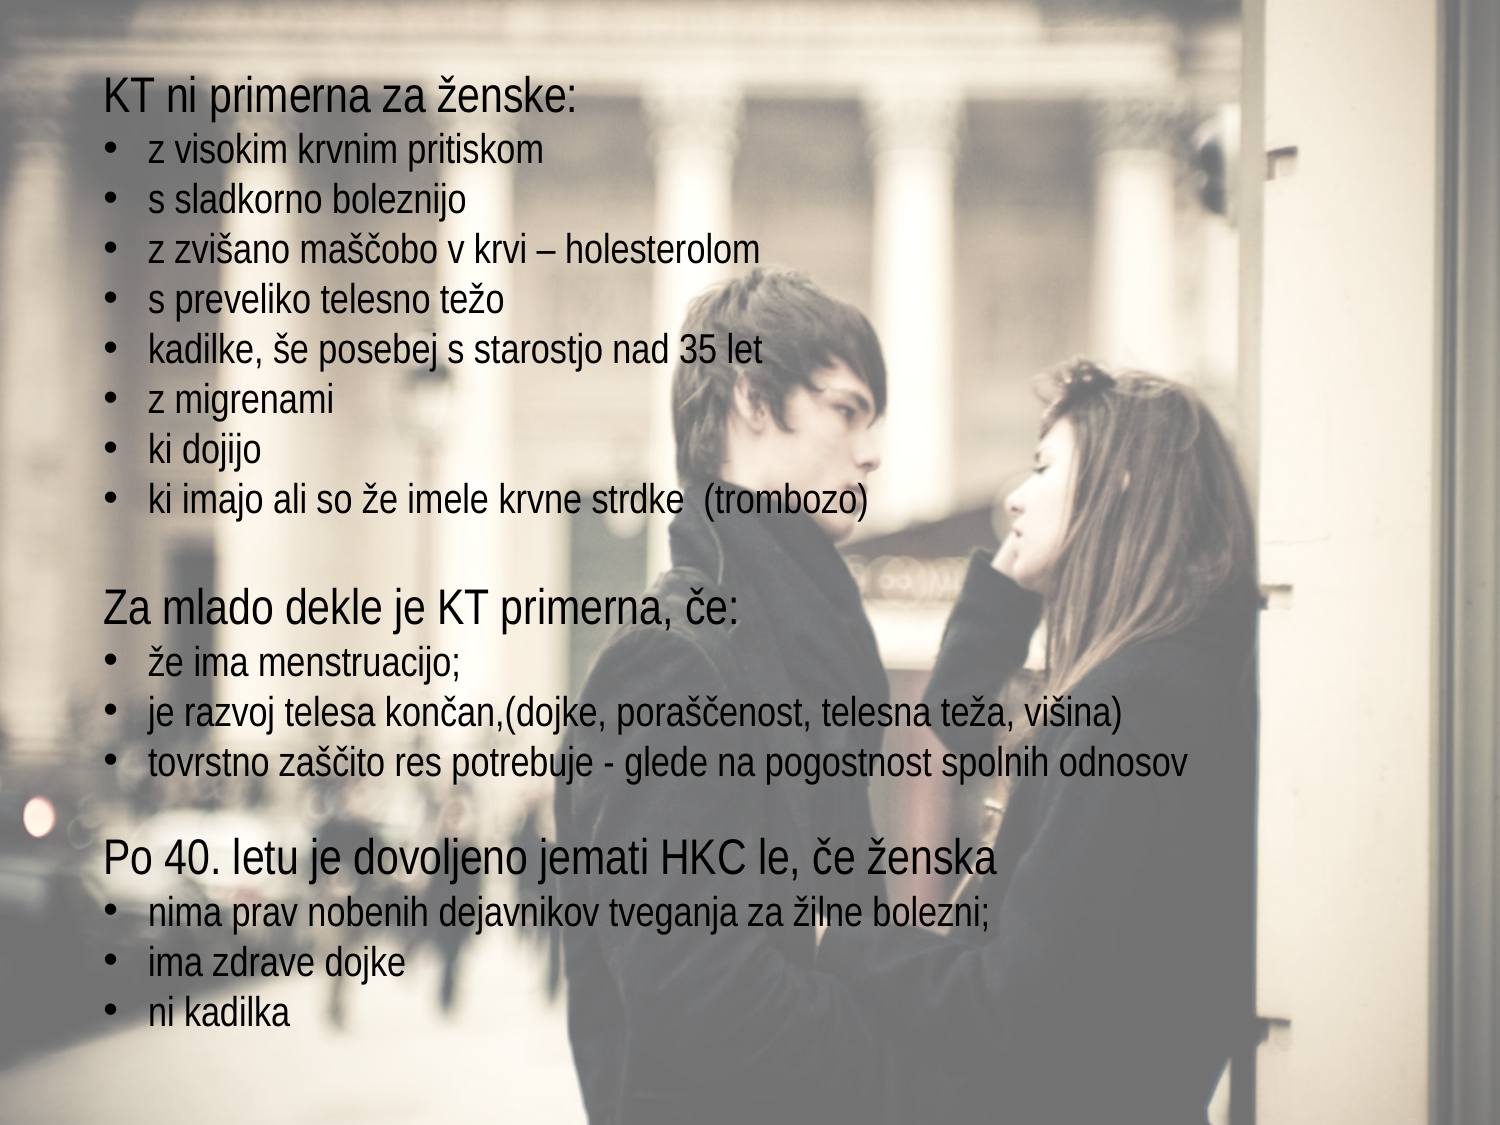

KT ni primerna za ženske:
 z visokim krvnim pritiskom
 s sladkorno boleznijo
 z zvišano maščobo v krvi – holesterolom
 s preveliko telesno težo
 kadilke, še posebej s starostjo nad 35 let
 z migrenami
 ki dojijo
 ki imajo ali so že imele krvne strdke (trombozo)
Za mlado dekle je KT primerna, če:
 že ima menstruacijo;
 je razvoj telesa končan,(dojke, poraščenost, telesna teža, višina)
 tovrstno zaščito res potrebuje - glede na pogostnost spolnih odnosov
Po 40. letu je dovoljeno jemati HKC le, če ženska
 nima prav nobenih dejavnikov tveganja za žilne bolezni;
 ima zdrave dojke
 ni kadilka